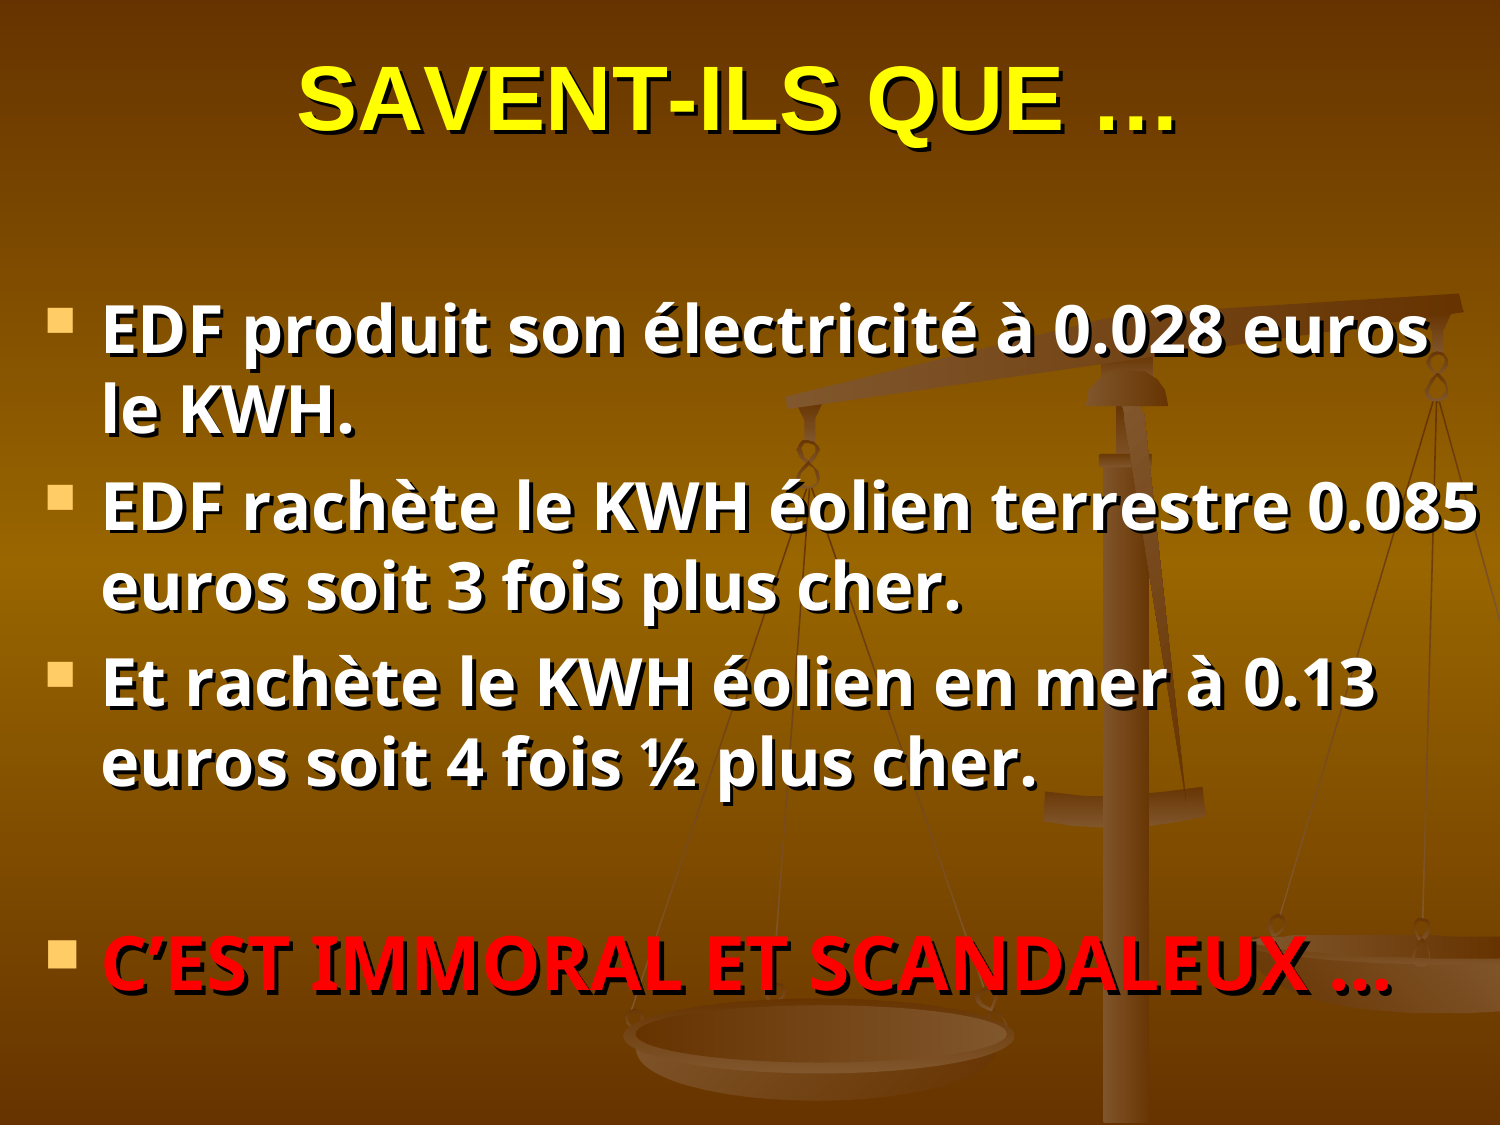

# SAVENT-ILS QUE …
EDF produit son électricité à 0.028 euros le KWH.
EDF rachète le KWH éolien terrestre 0.085 euros soit 3 fois plus cher.
Et rachète le KWH éolien en mer à 0.13 euros soit 4 fois ½ plus cher.
C’EST IMMORAL ET SCANDALEUX …